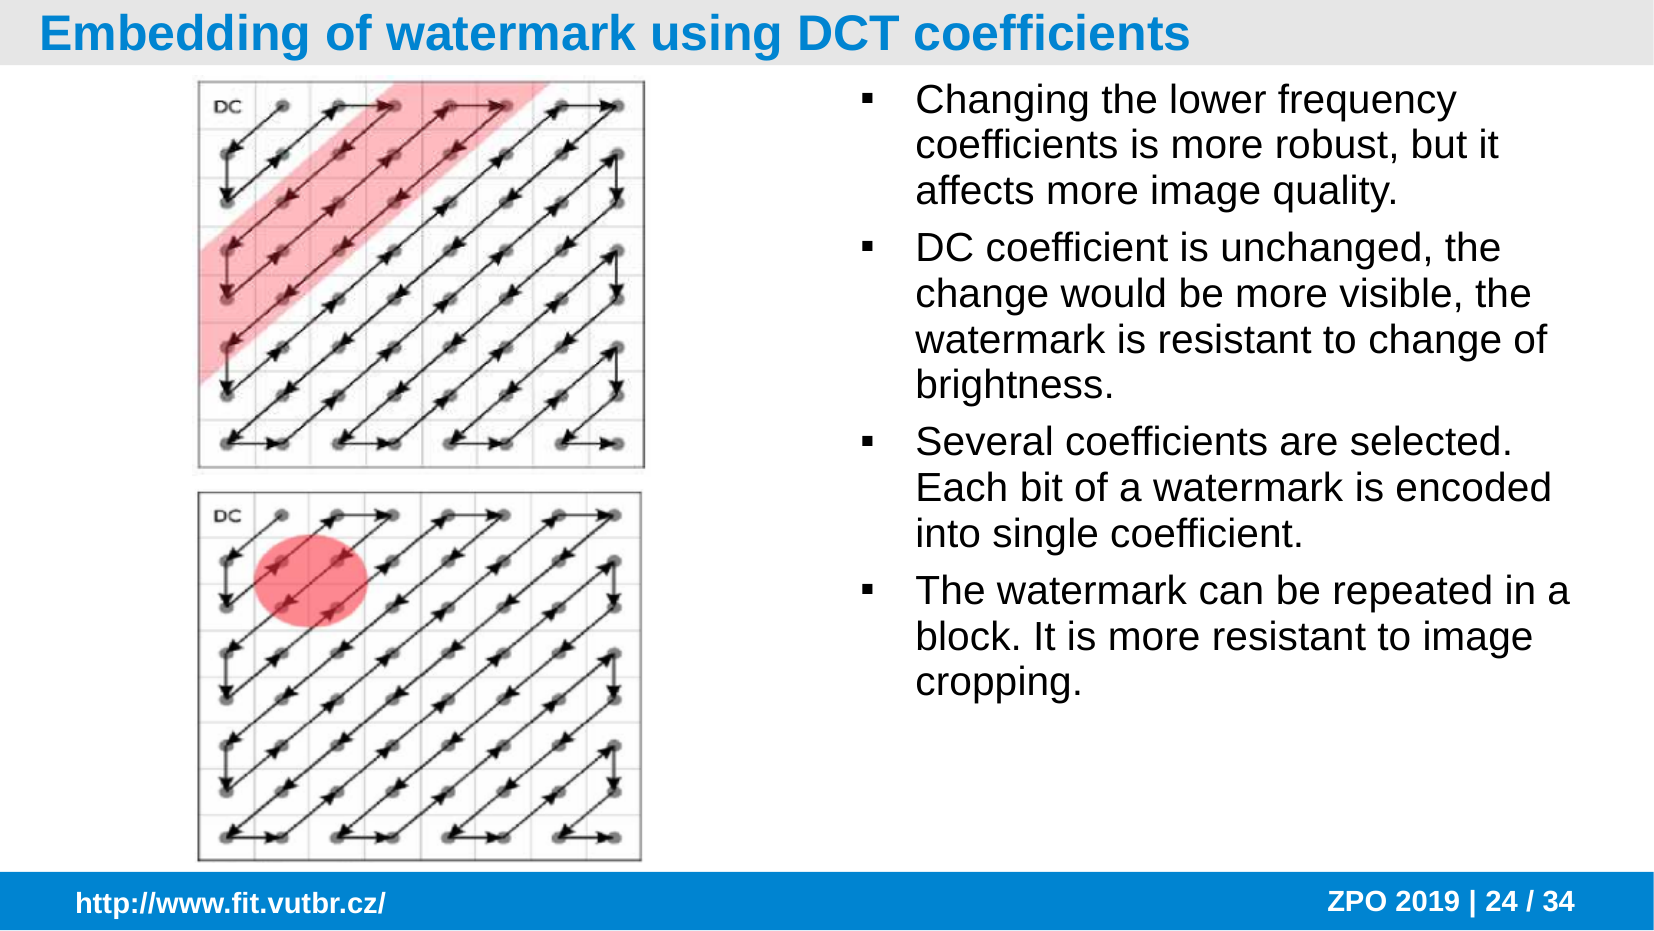

# Embedding of watermark using DCT coefficients
Changing the lower frequency coefficients is more robust, but it affects more image quality.
DC coefficient is unchanged, the change would be more visible, the watermark is resistant to change of brightness.
Several coefficients are selected. Each bit of a watermark is encoded into single coefficient.
The watermark can be repeated in a block. It is more resistant to image cropping.